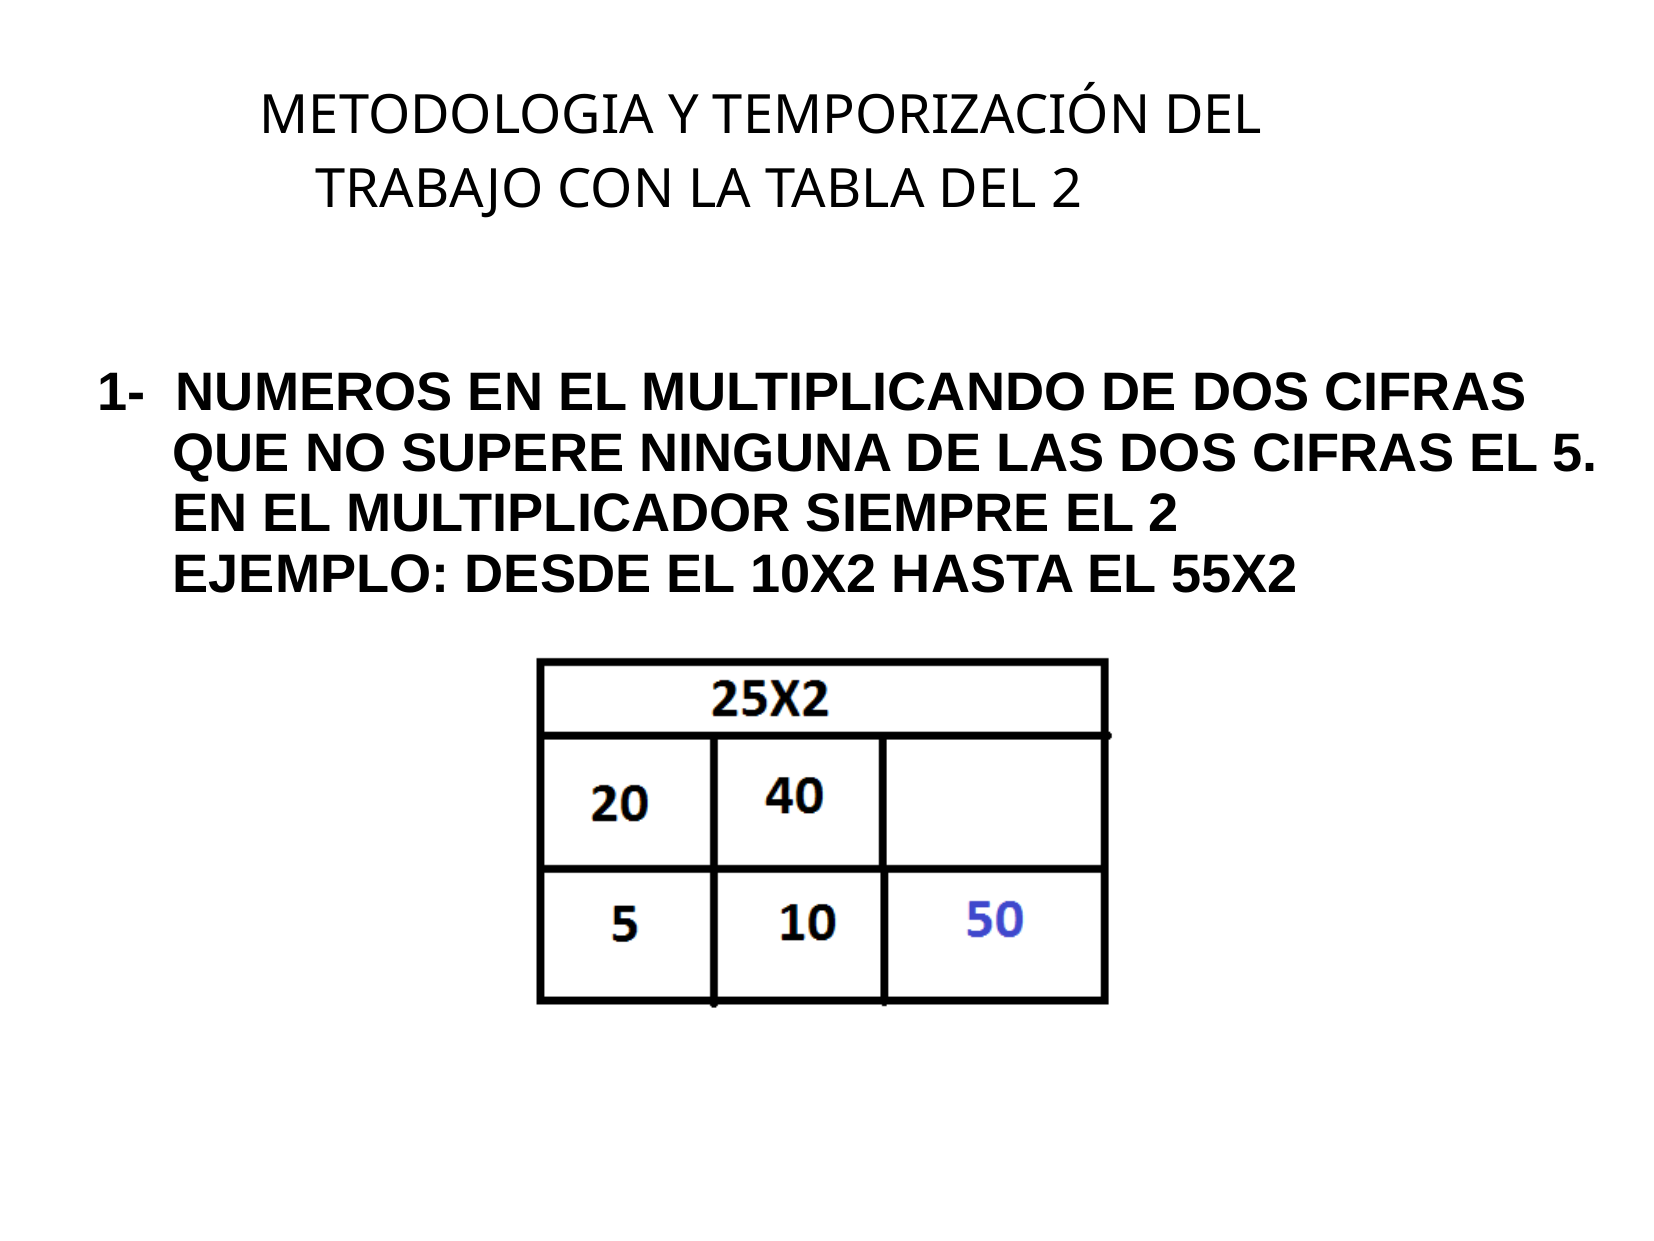

METODOLOGIA Y TEMPORIZACIÓN DEL
 TRABAJO CON LA TABLA DEL 2
1- NUMEROS EN EL MULTIPLICANDO DE DOS CIFRAS
 QUE NO SUPERE NINGUNA DE LAS DOS CIFRAS EL 5.
 EN EL MULTIPLICADOR SIEMPRE EL 2
 EJEMPLO: DESDE EL 10X2 HASTA EL 55X2